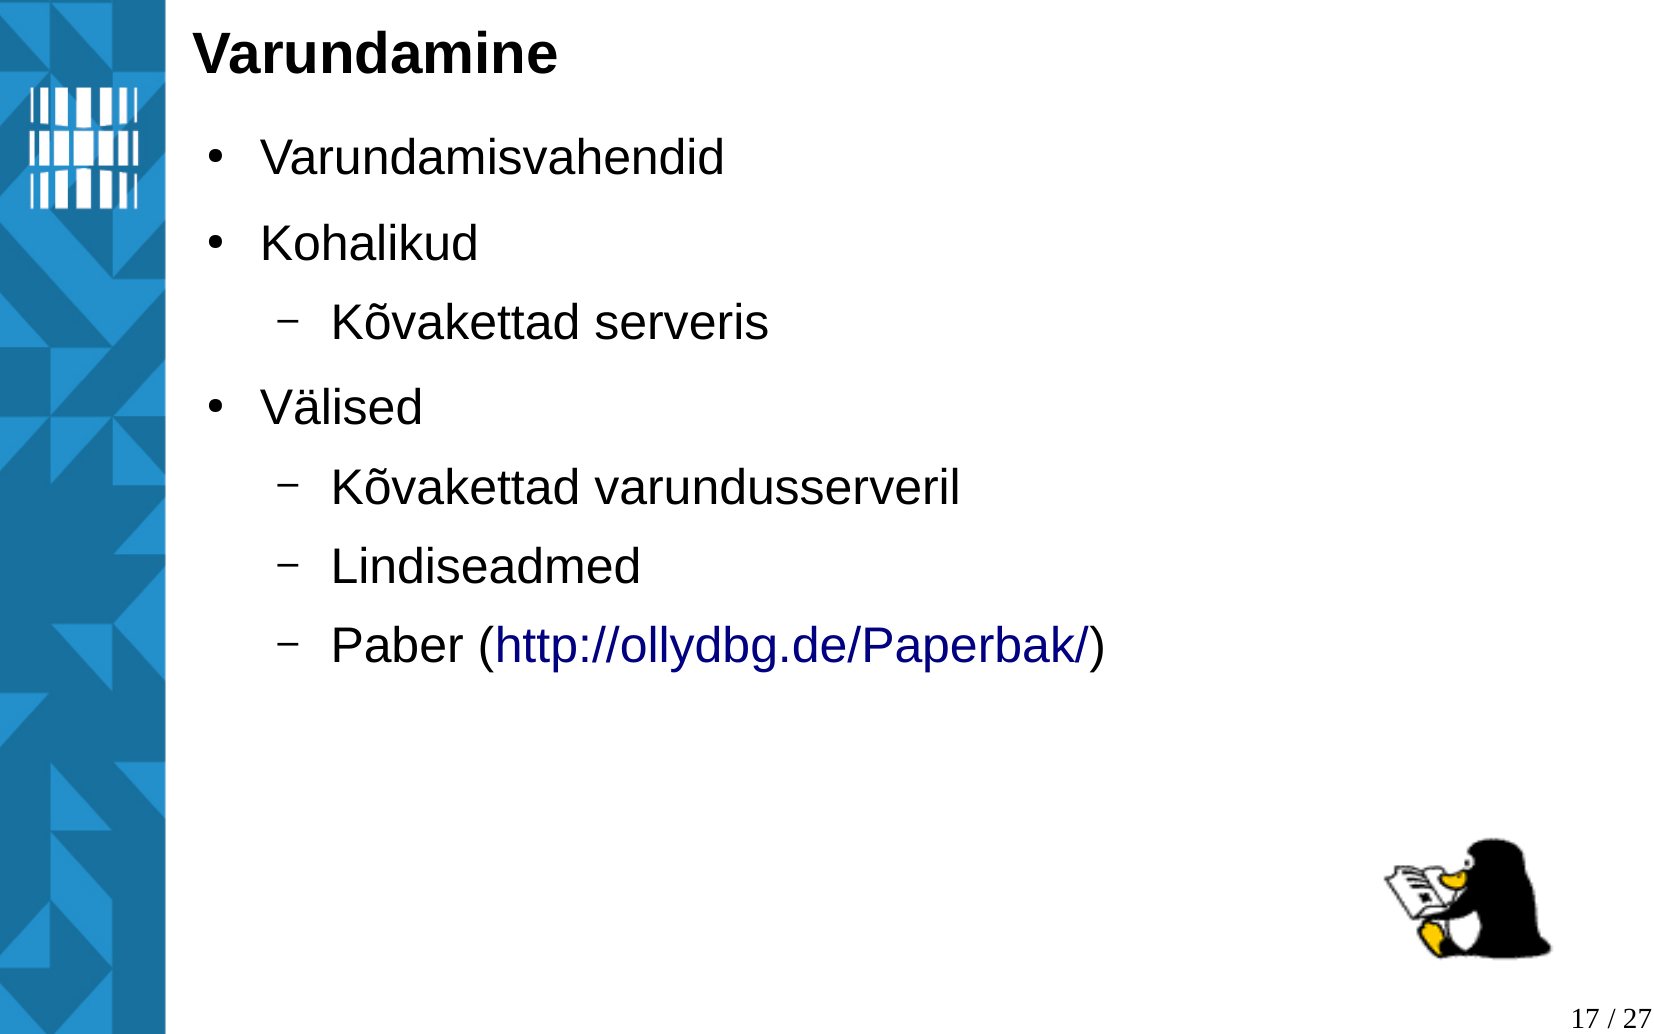

# Varundamine
Varundamisvahendid
Kohalikud
Kõvakettad serveris
Välised
Kõvakettad varundusserveril
Lindiseadmed
Paber (http://ollydbg.de/Paperbak/)